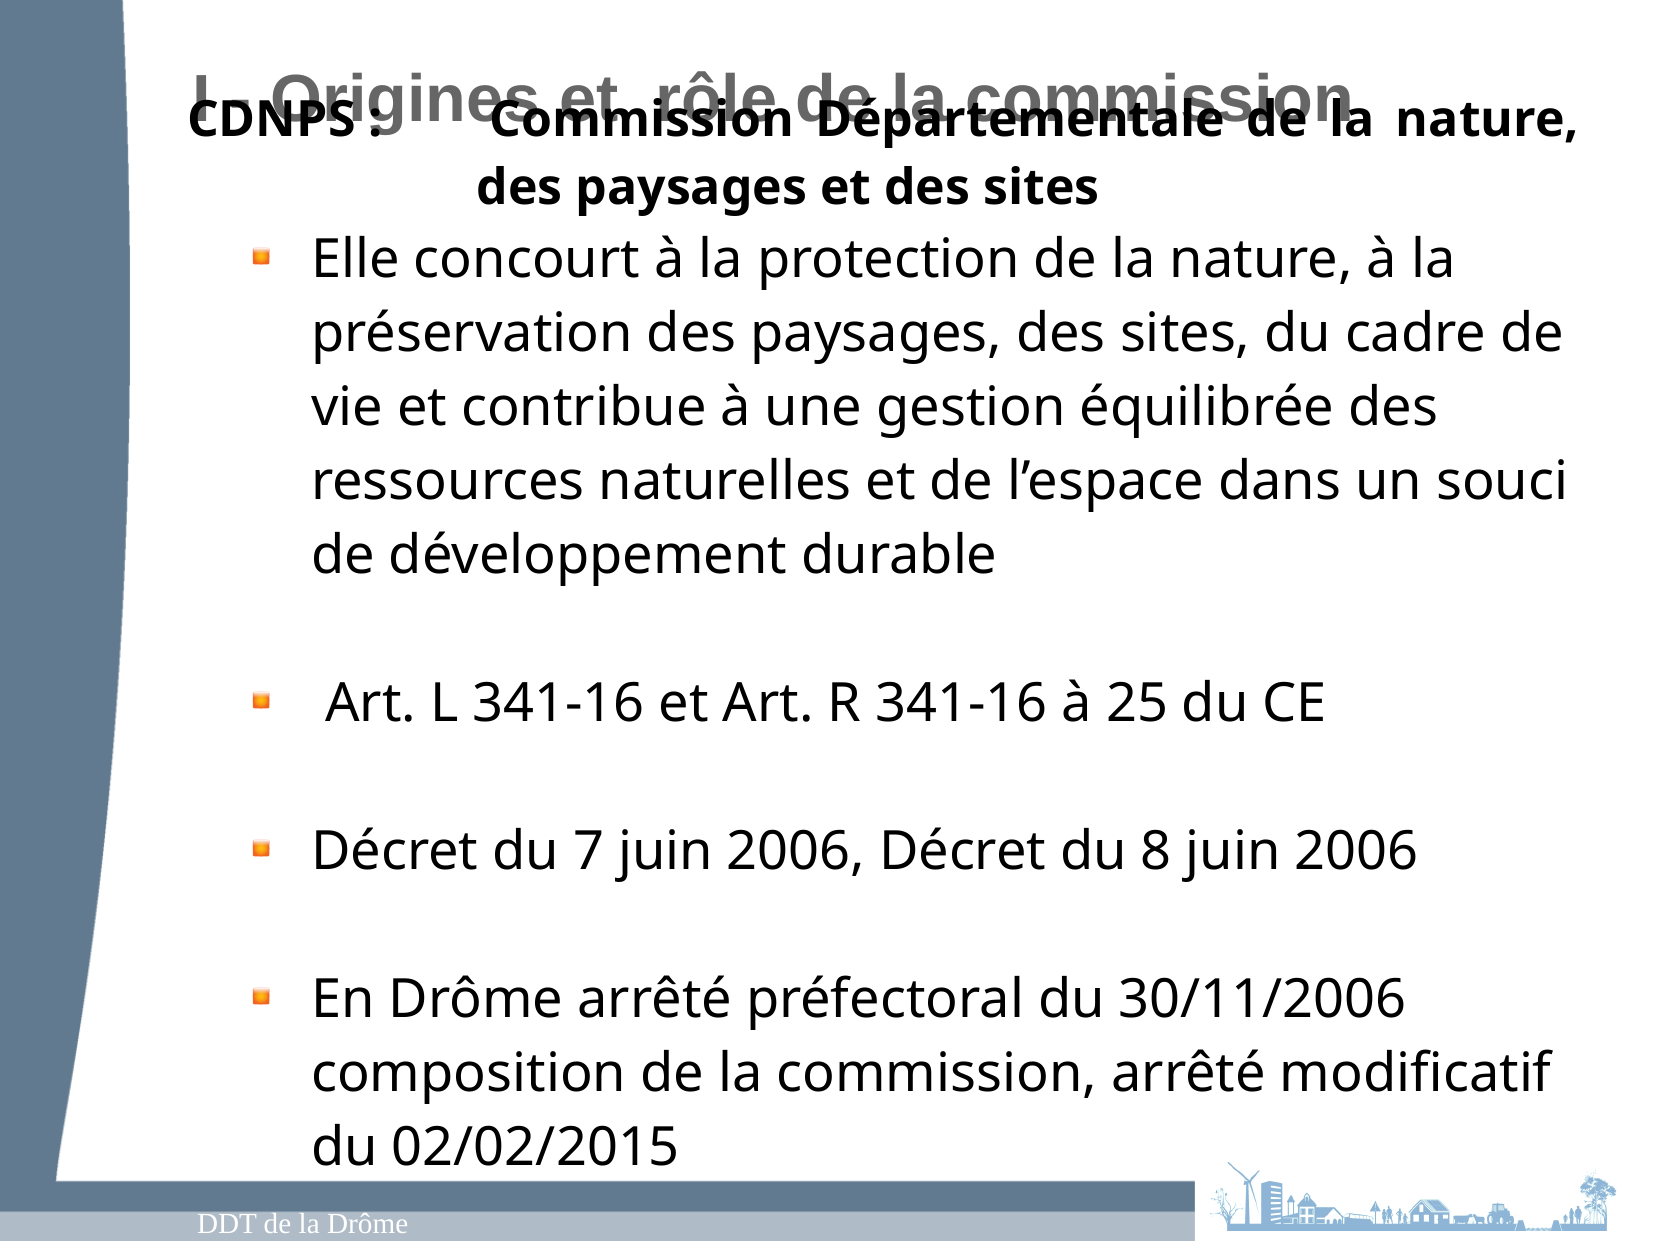

# I - Origines et rôle de la commission
CDNPS : Commission Départementale de la nature, des paysages et des sites
Elle concourt à la protection de la nature, à la préservation des paysages, des sites, du cadre de vie et contribue à une gestion équilibrée des ressources naturelles et de l’espace dans un souci de développement durable
 Art. L 341-16 et Art. R 341-16 à 25 du CE
Décret du 7 juin 2006, Décret du 8 juin 2006
En Drôme arrêté préfectoral du 30/11/2006 composition de la commission, arrêté modificatif du 02/02/2015
 DDT de la Drôme